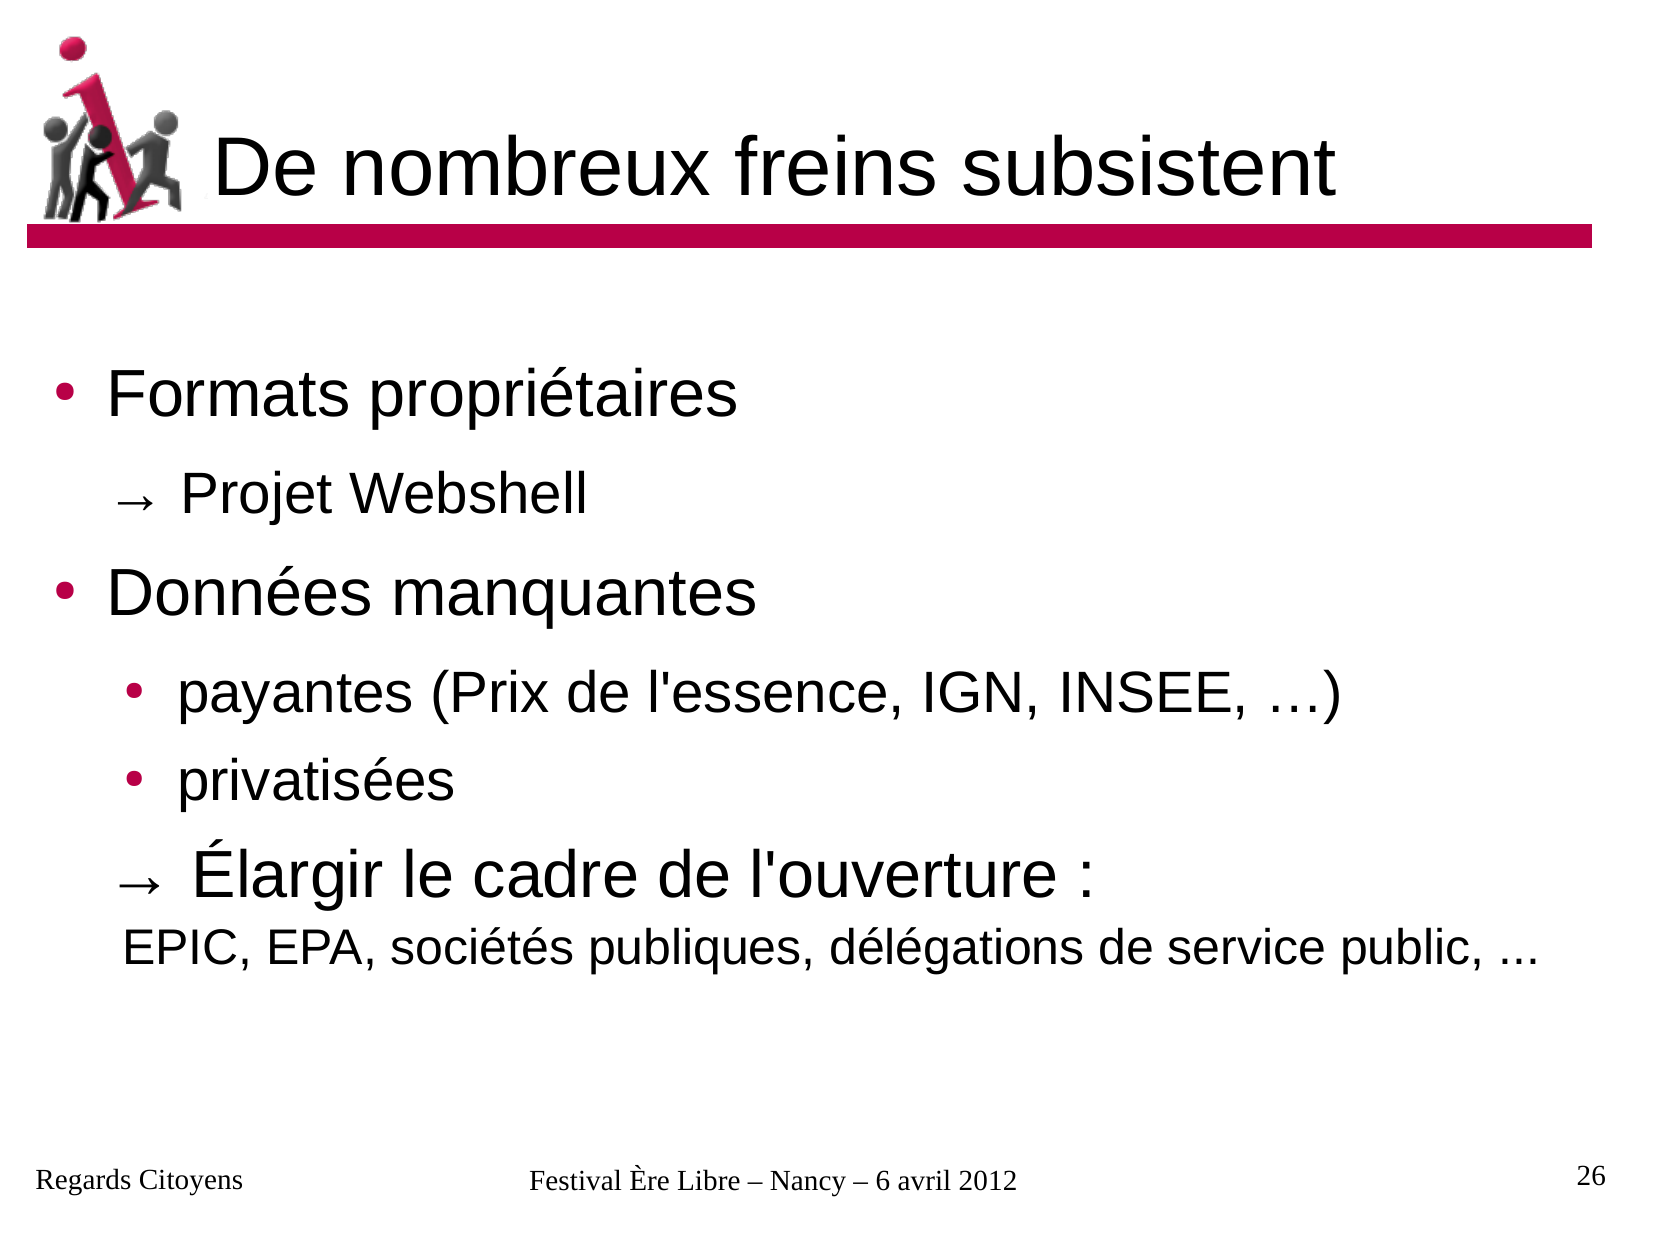

# De nombreux freins subsistent
Formats propriétaires
→ Projet Webshell
Données manquantes
payantes (Prix de l'essence, IGN, INSEE, …)
privatisées
→ Élargir le cadre de l'ouverture :
 EPIC, EPA, sociétés publiques, délégations de service public, ...
26